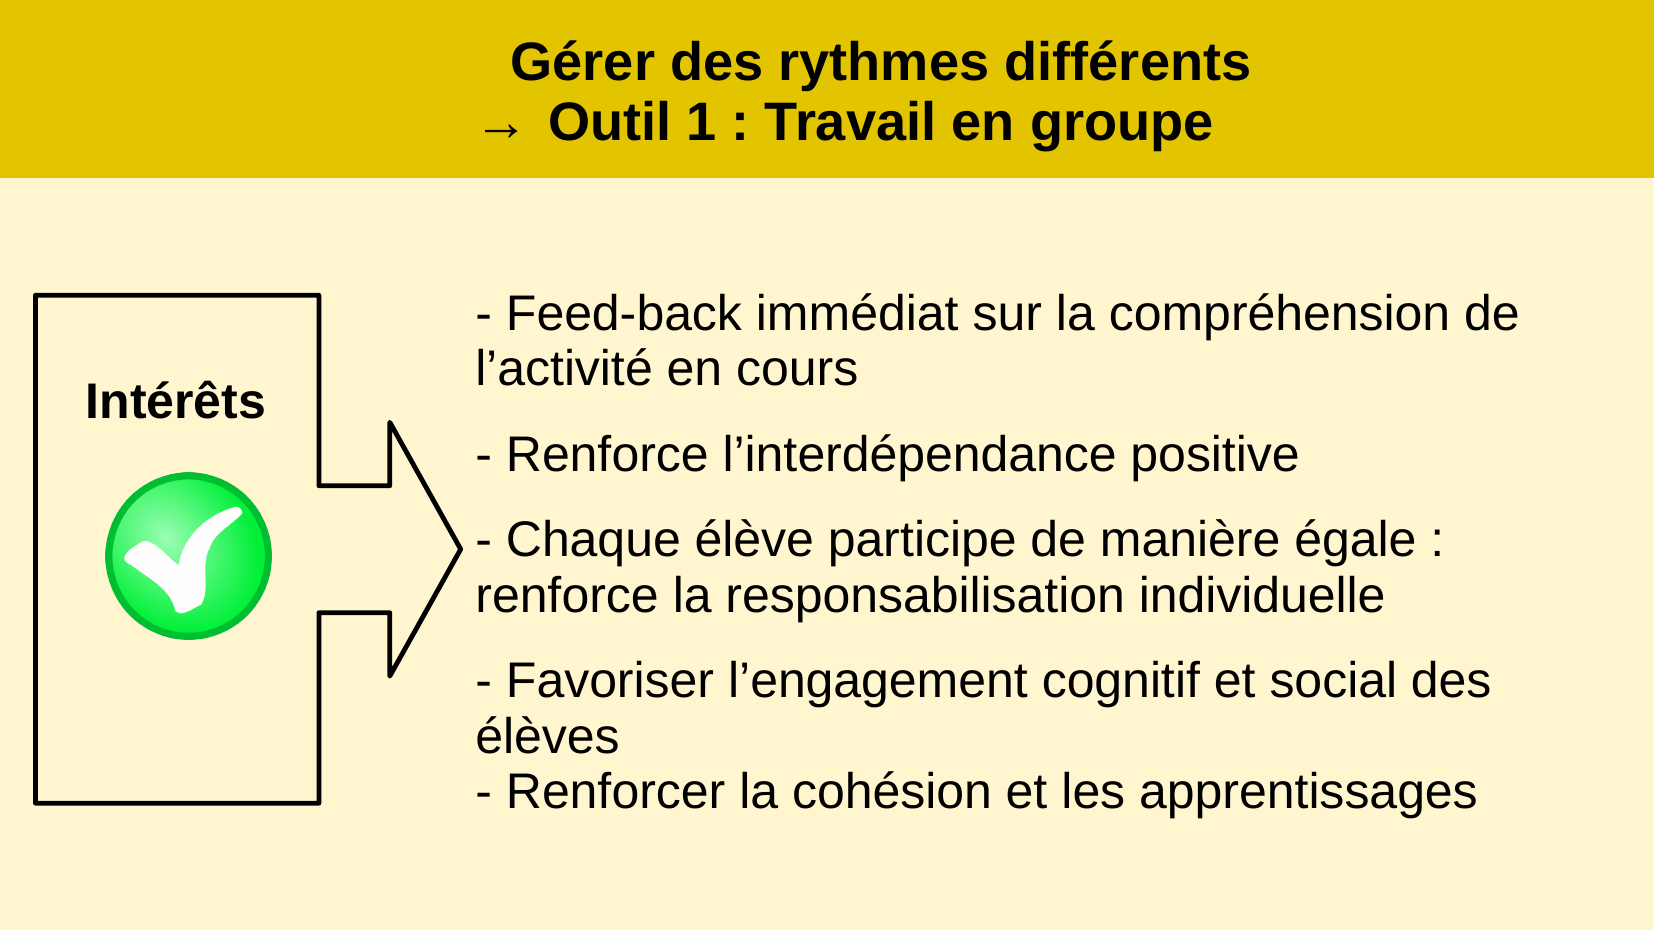

Gérer des rythmes différents
→ 	Outil 1 : Travail en groupe
- Feed-back immédiat sur la compréhension de l’activité en cours
- Renforce l’interdépendance positive
- Chaque élève participe de manière égale : renforce la responsabilisation individuelle
- Favoriser l’engagement cognitif et social des élèves
- Renforcer la cohésion et les apprentissages
Intérêts